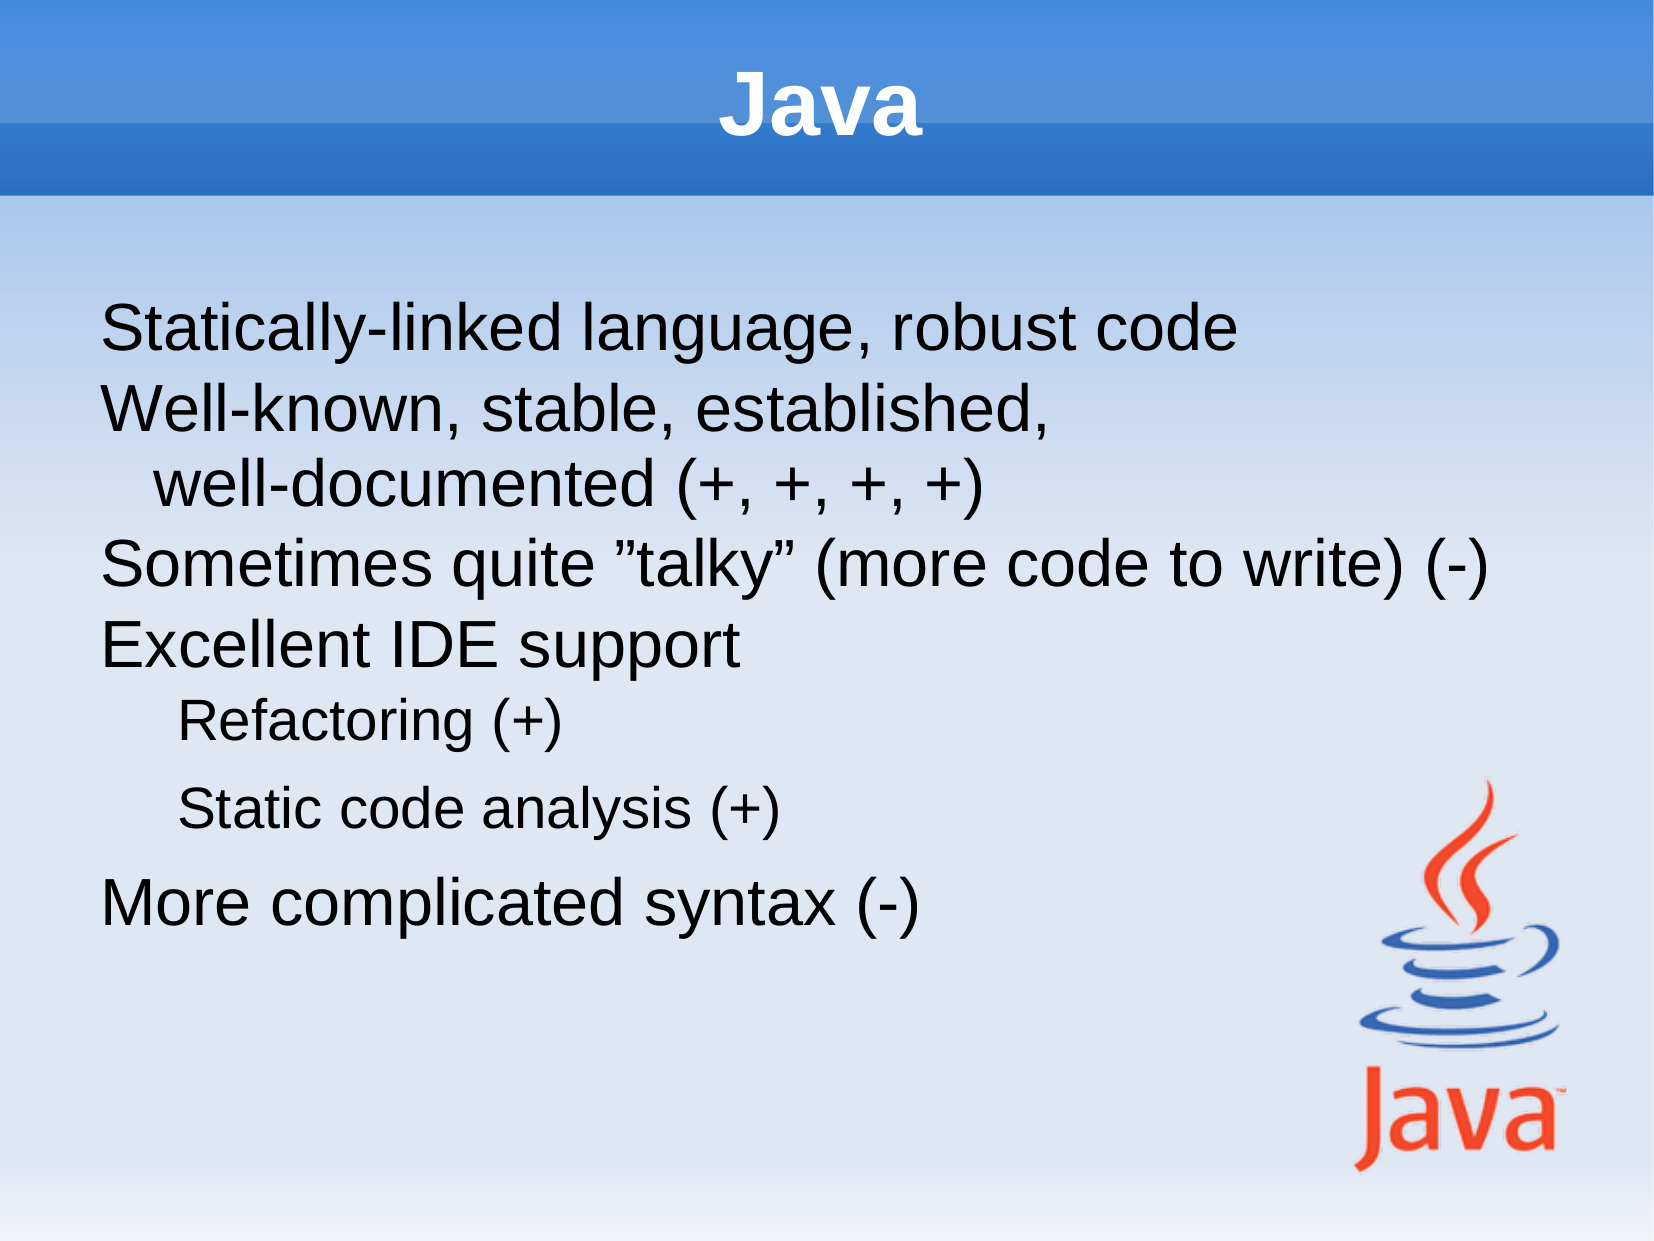

# Java
Statically-linked language, robust code
Well-known, stable, established,
well-documented (+, +, +, +)
Sometimes quite ”talky” (more code to write) (-)
Excellent IDE support
Refactoring (+)
Static code analysis (+)
More complicated syntax (-)